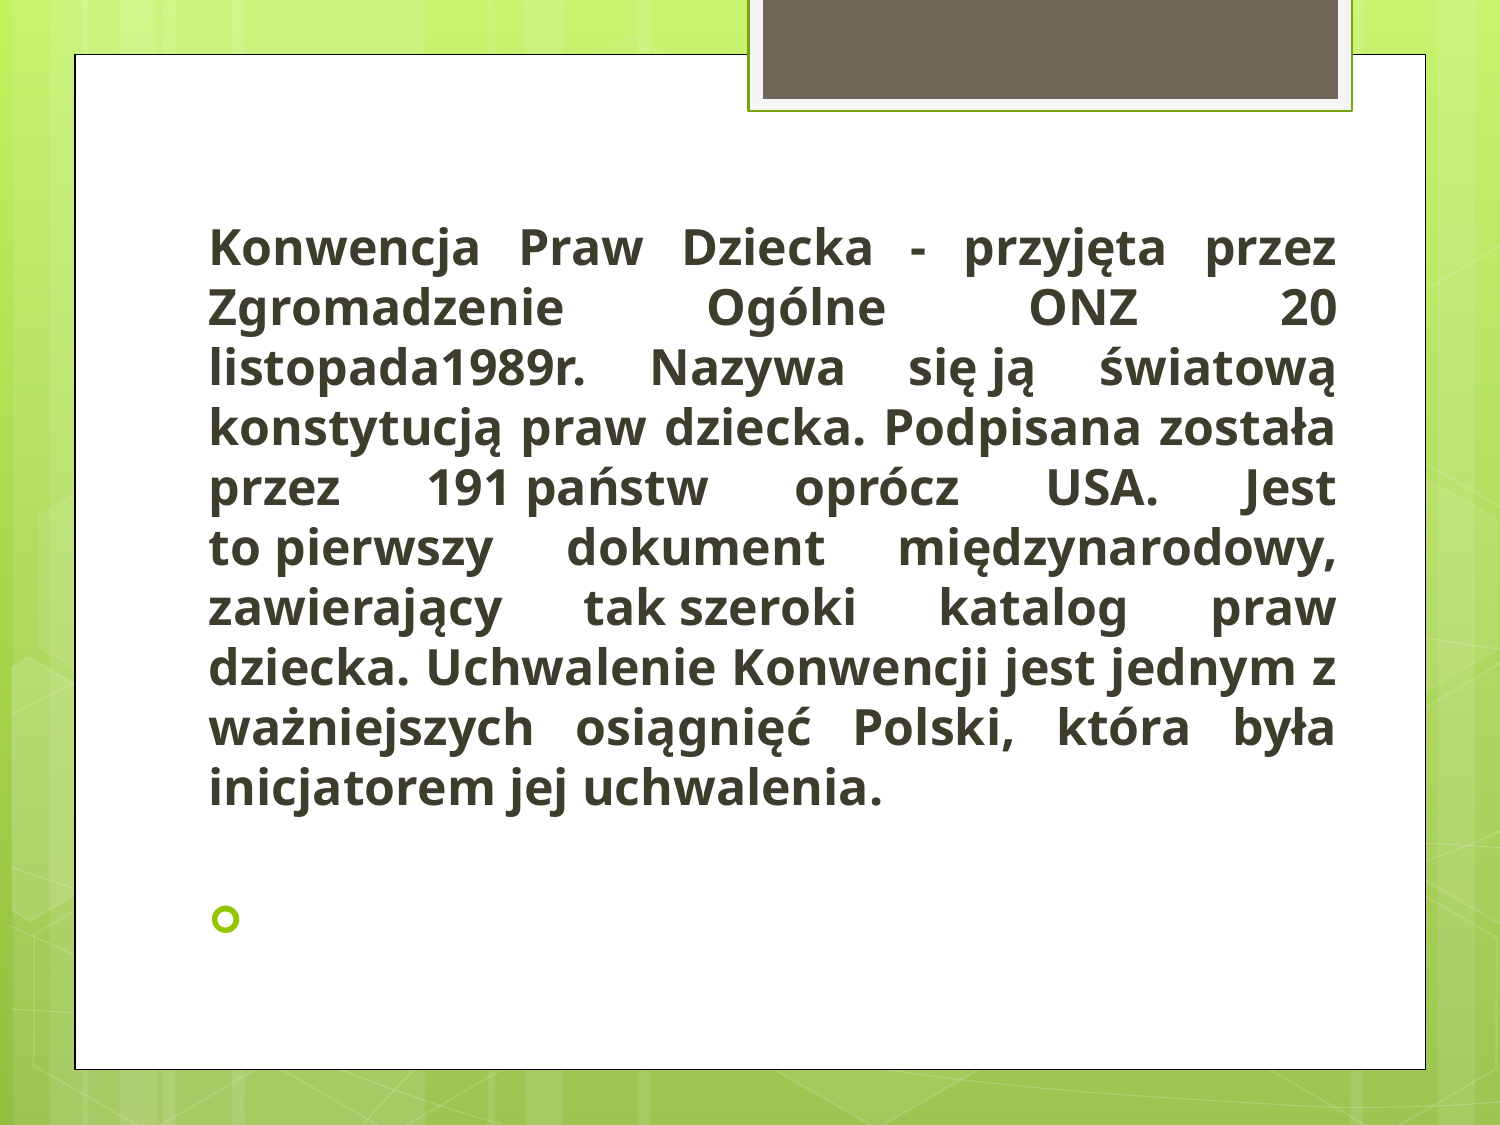

# Konwencja Praw Dziecka - przyjęta przez Zgromadzenie Ogólne ONZ 20 listopada1989r. Nazywa się ją światową konstytucją praw dziecka. Podpisana została przez 191 państw oprócz USA. Jest to pierwszy dokument międzynarodowy, zawierający tak szeroki katalog praw dziecka. Uchwalenie Konwencji jest jednym z ważniejszych osiągnięć Polski, która była inicjatorem jej uchwalenia.